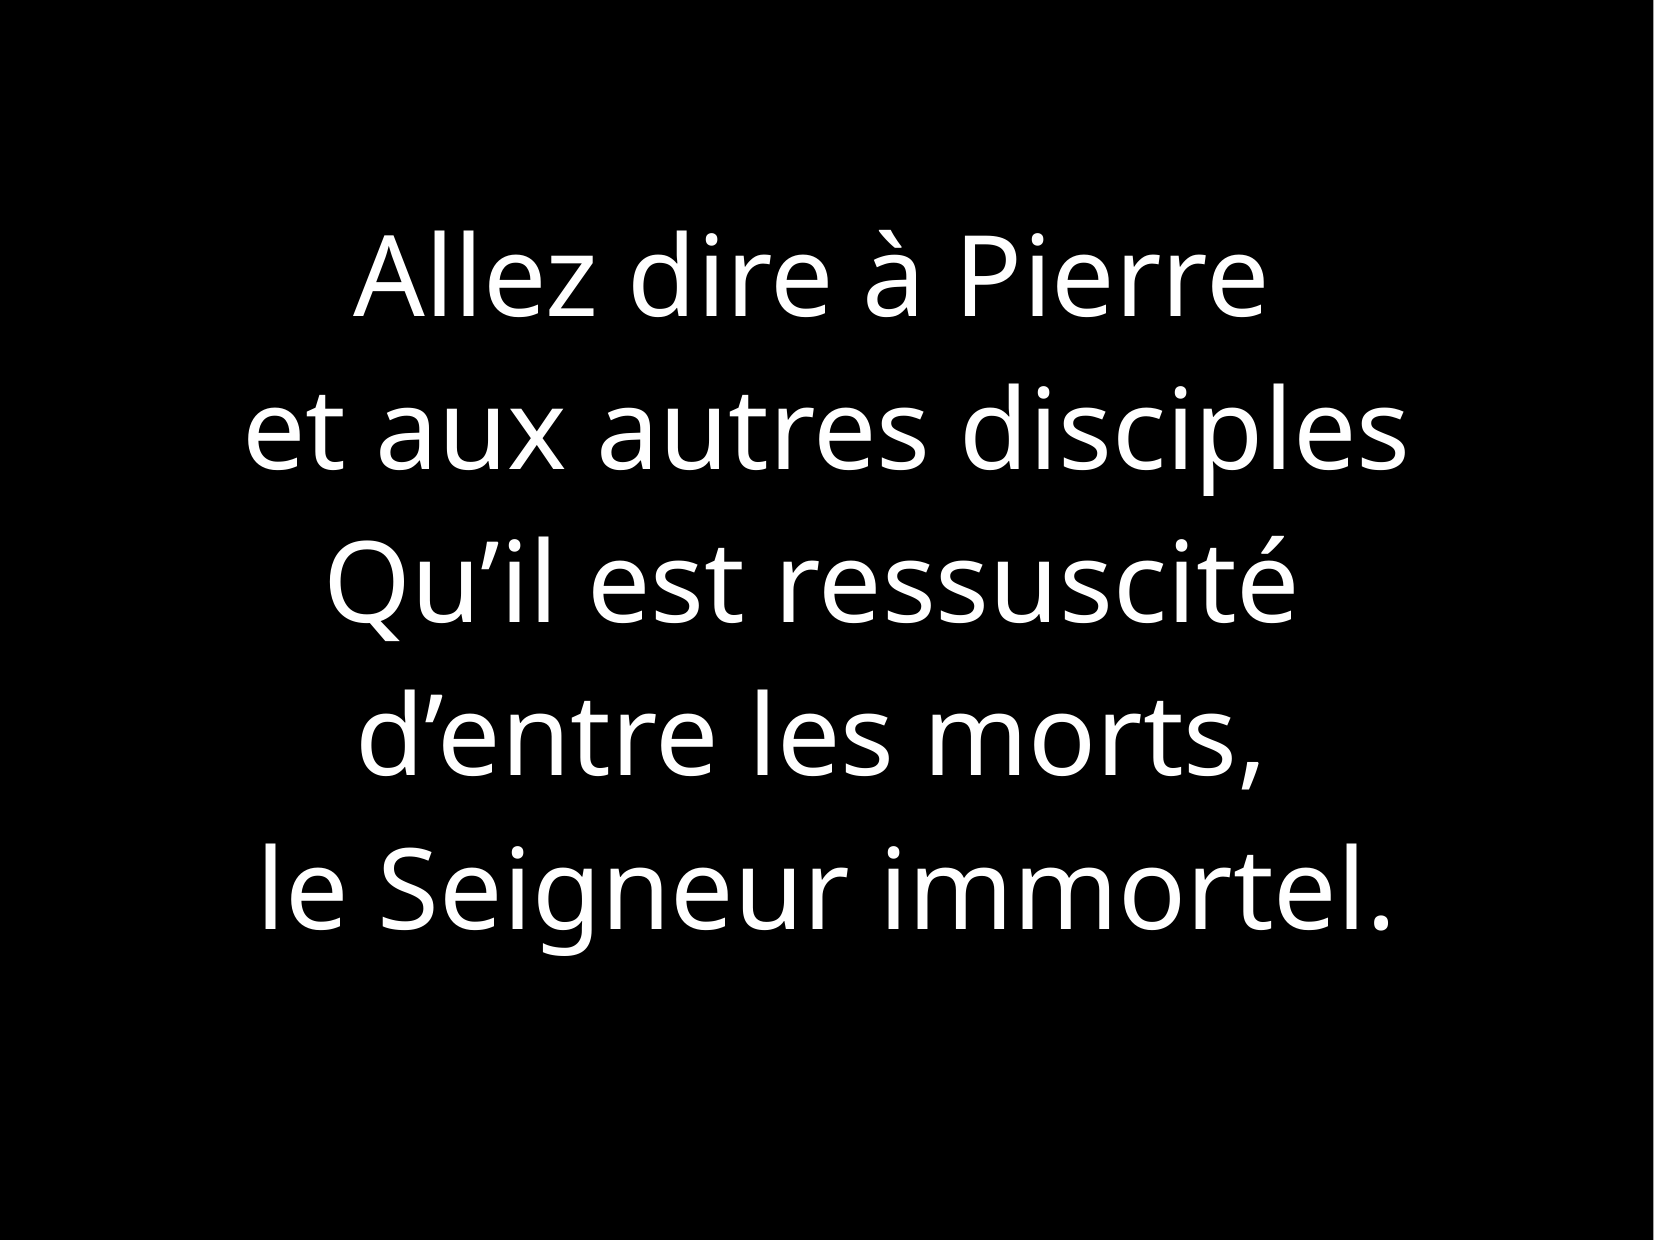

# Allez dire à Pierre
et aux autres disciples
Qu’il est ressuscité
d’entre les morts,
le Seigneur immortel.